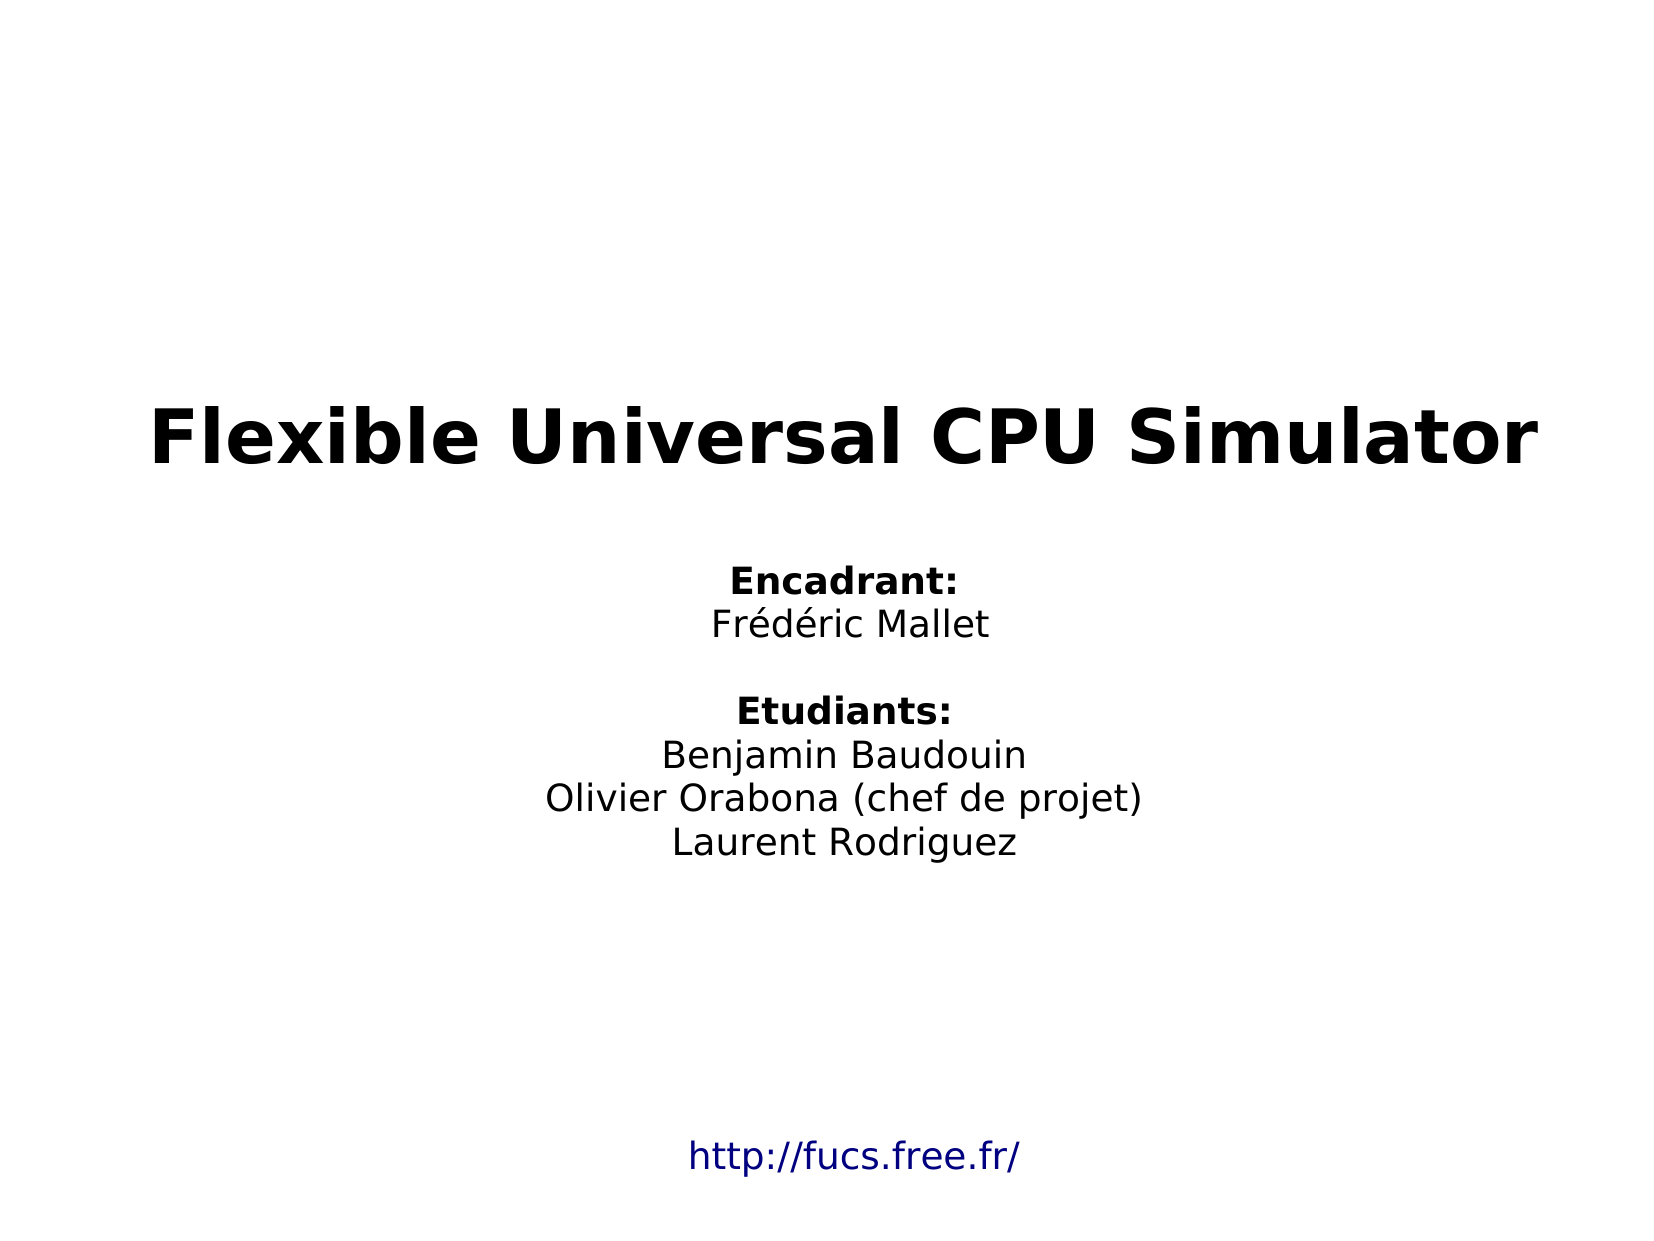

Flexible Universal CPU Simulator
Encadrant:
 Frédéric Mallet
Etudiants:
Benjamin Baudouin
Olivier Orabona (chef de projet)
Laurent Rodriguez
http://fucs.free.fr/